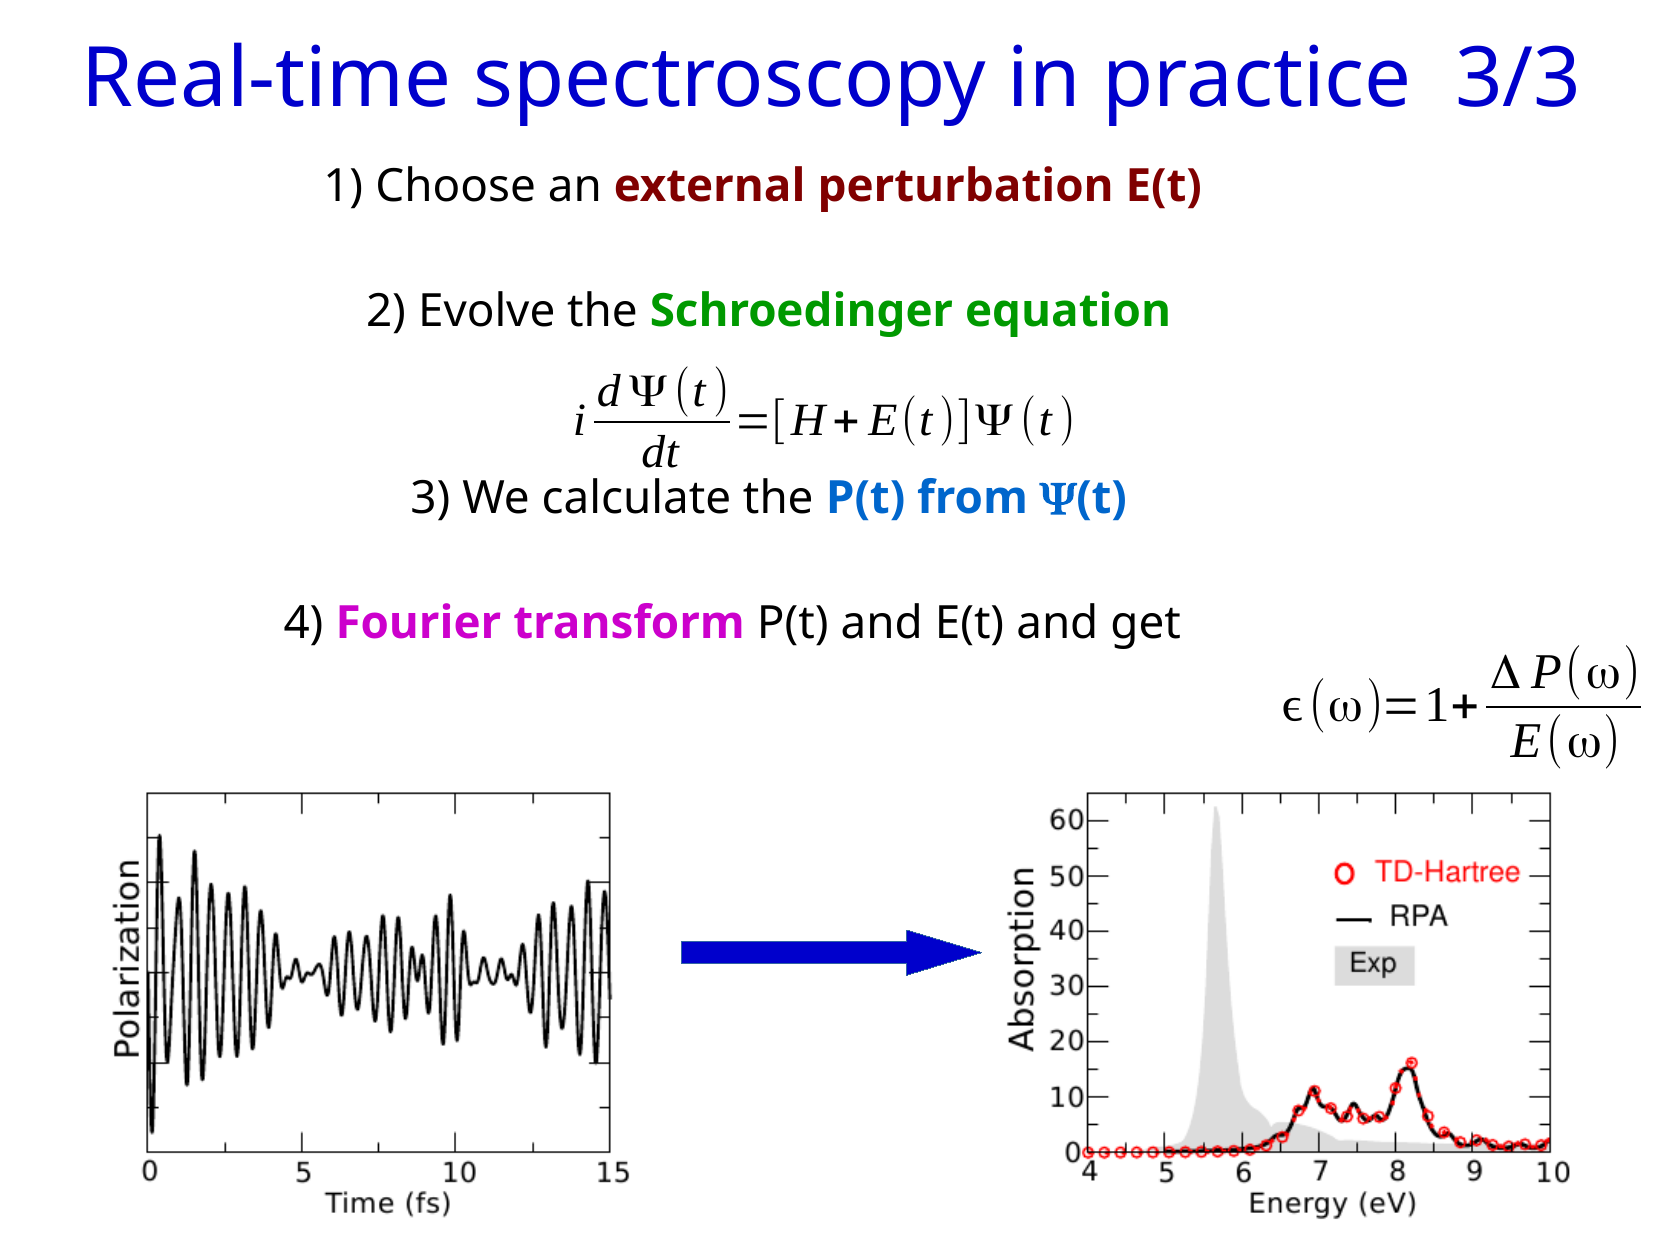

# Real-time spectroscopy in practice 3/3
 Choose an external perturbation E(t)
 Evolve the Schroedinger equation
 We calculate the P(t) from Y(t)
4) Fourier transform P(t) and E(t) and get
In general: